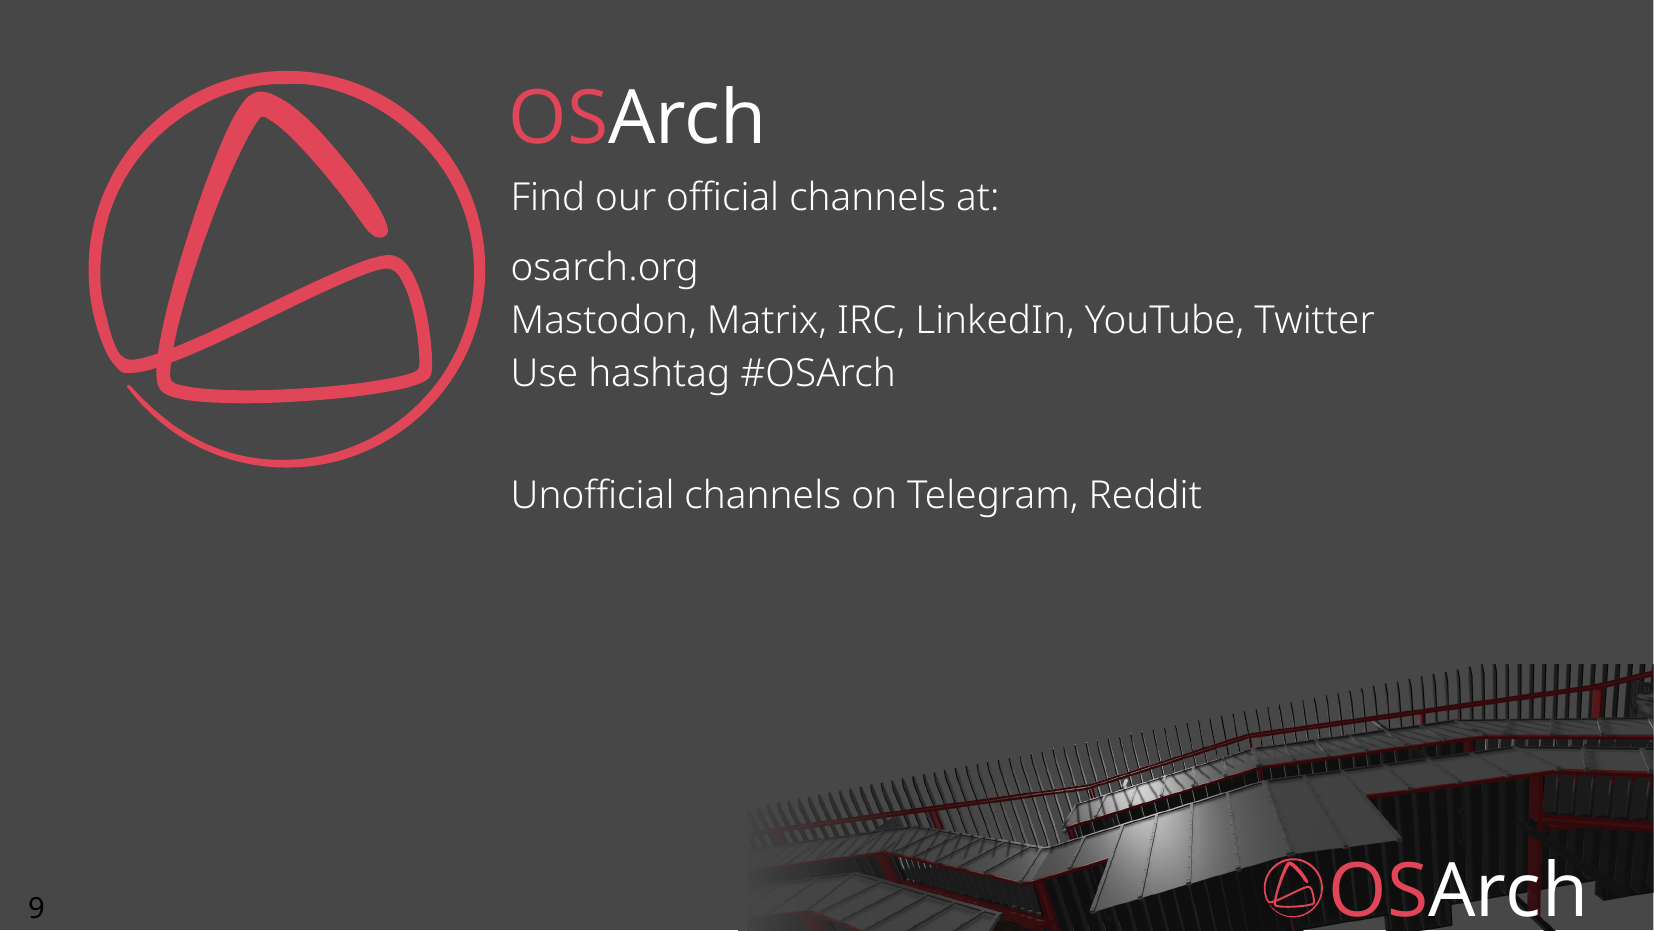

# OSArch
Find our official channels at:
osarch.org
Mastodon, Matrix, IRC, LinkedIn, YouTube, Twitter
Use hashtag #OSArch
Unofficial channels on Telegram, Reddit